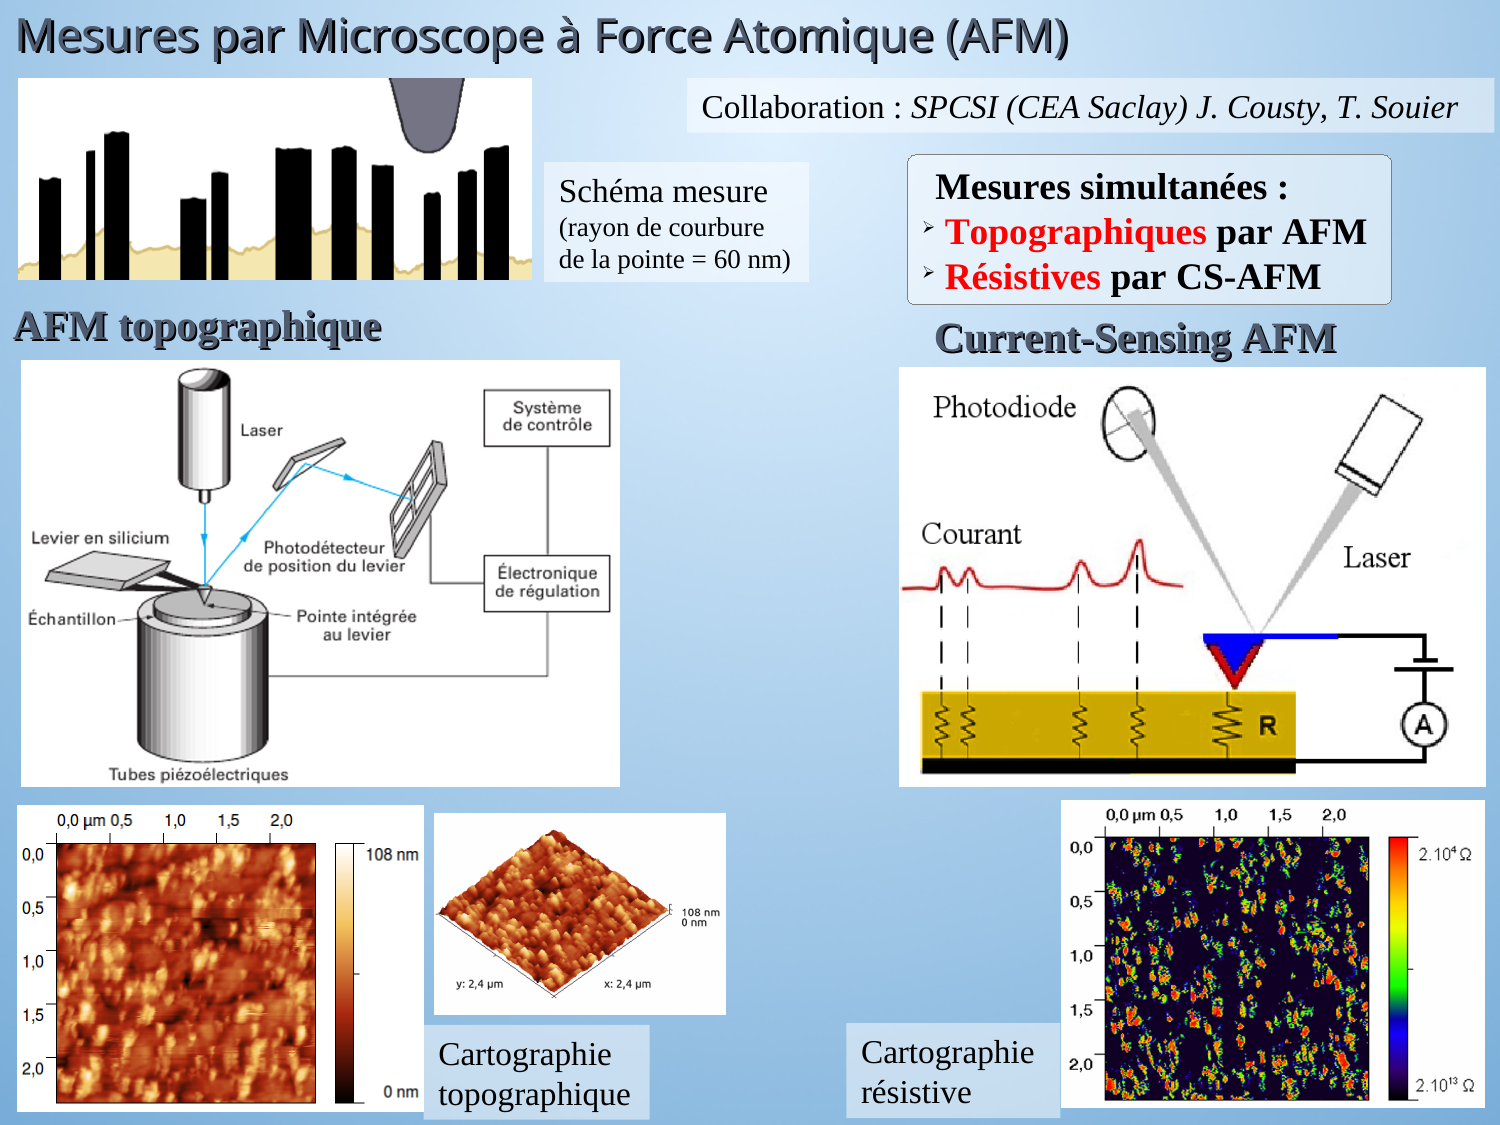

Mesures par Microscope à Force Atomique (AFM)
Collaboration : SPCSI (CEA Saclay) J. Cousty, T. Souier
Mesures simultanées :
 Topographiques par AFM
 Résistives par CS-AFM
Schéma mesure
(rayon de courbure de la pointe = 60 nm)
AFM topographique
Current-Sensing AFM
Cartographie résistive
Cartographie topographique